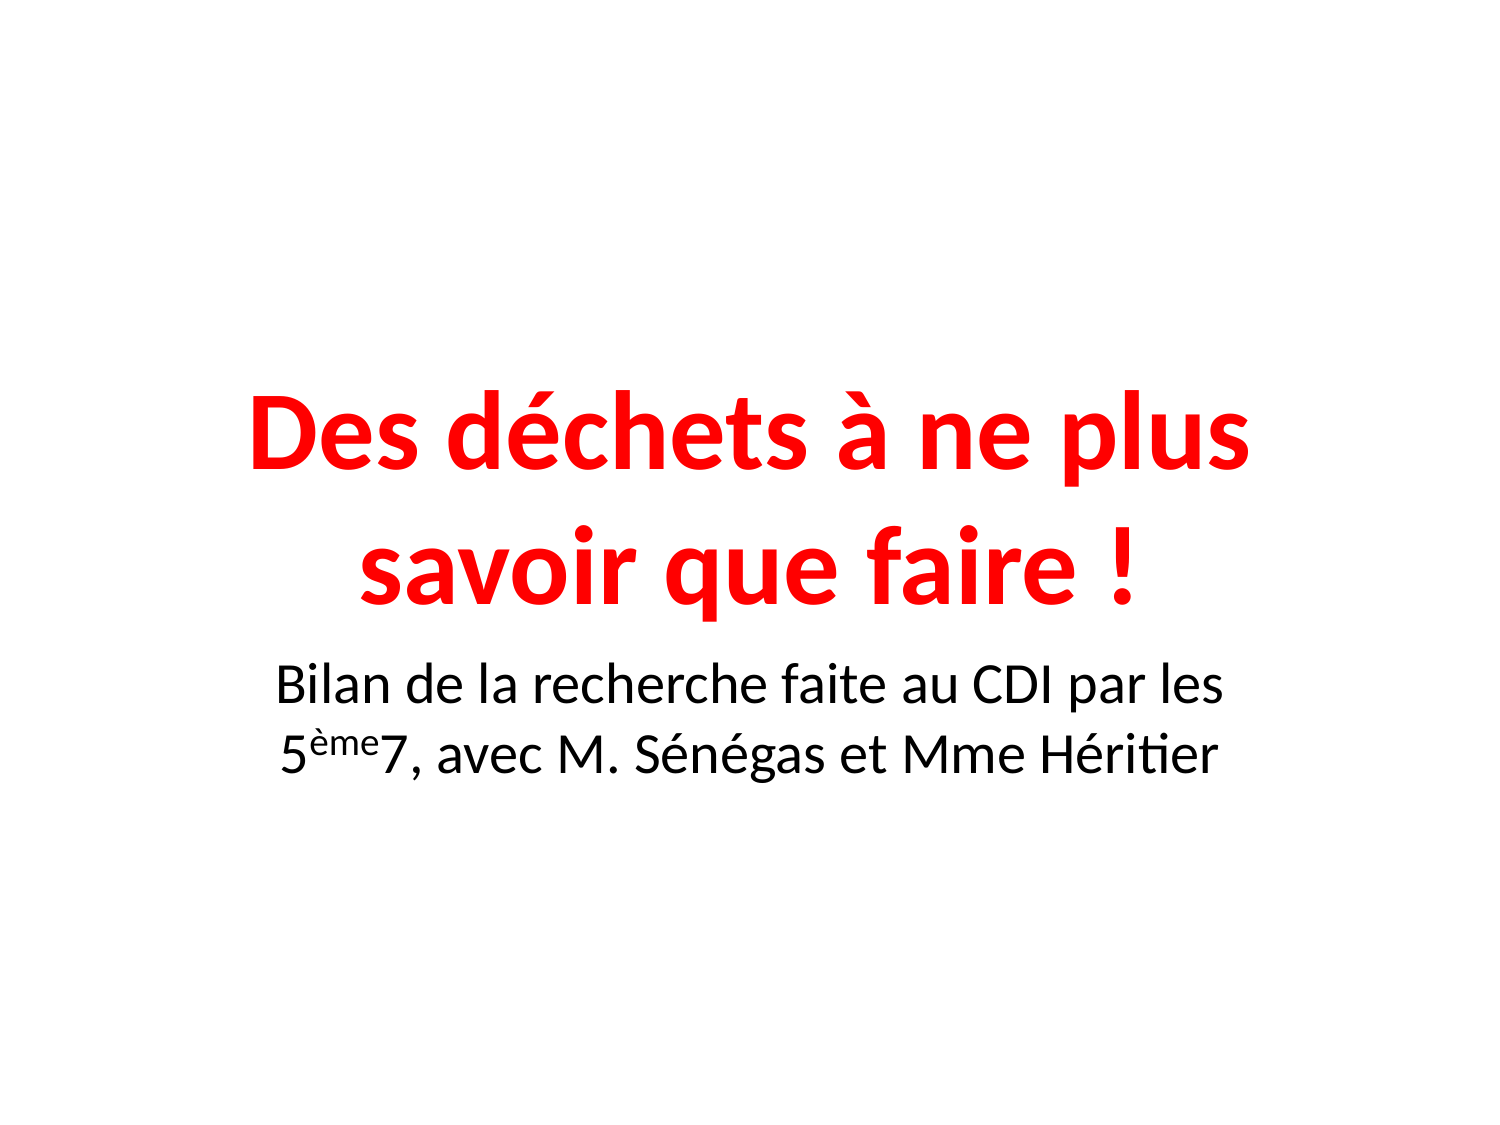

# Des déchets à ne plus savoir que faire !
Bilan de la recherche faite au CDI par les 5ème7, avec M. Sénégas et Mme Héritier